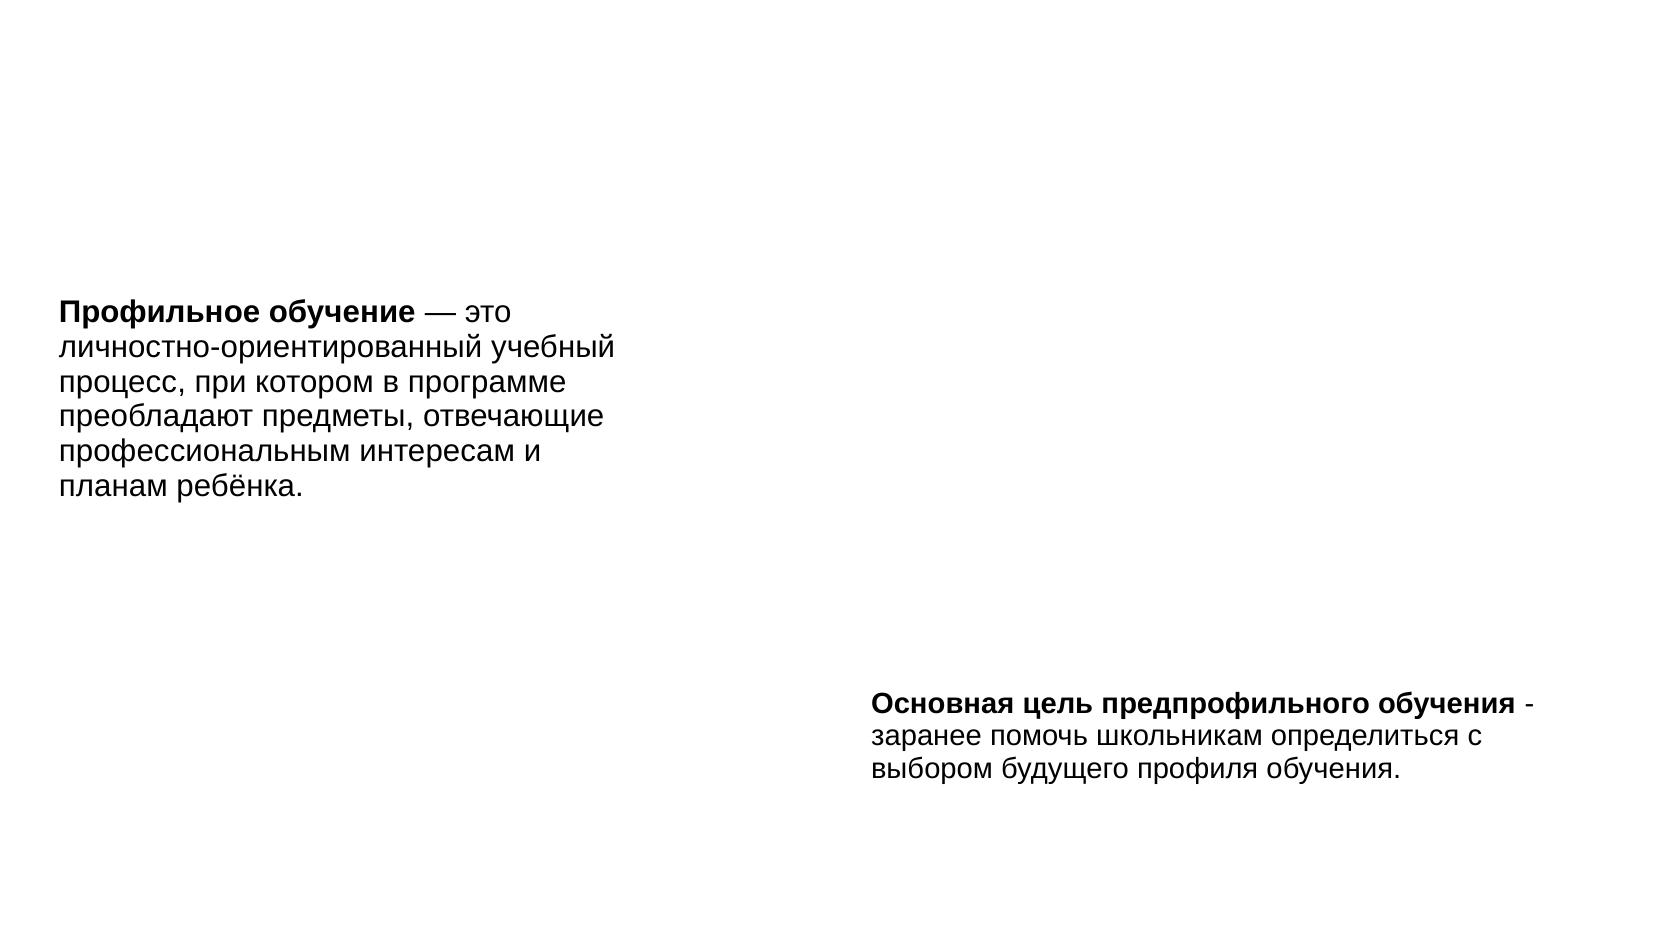

#
Профильное обучение — это личностно-ориентированный учебный процесс, при котором в программе преобладают предметы, отвечающие профессиональным интересам и планам ребёнка.
Основная цель предпрофильного обучения - заранее помочь школьникам определиться с выбором будущего профиля обучения.